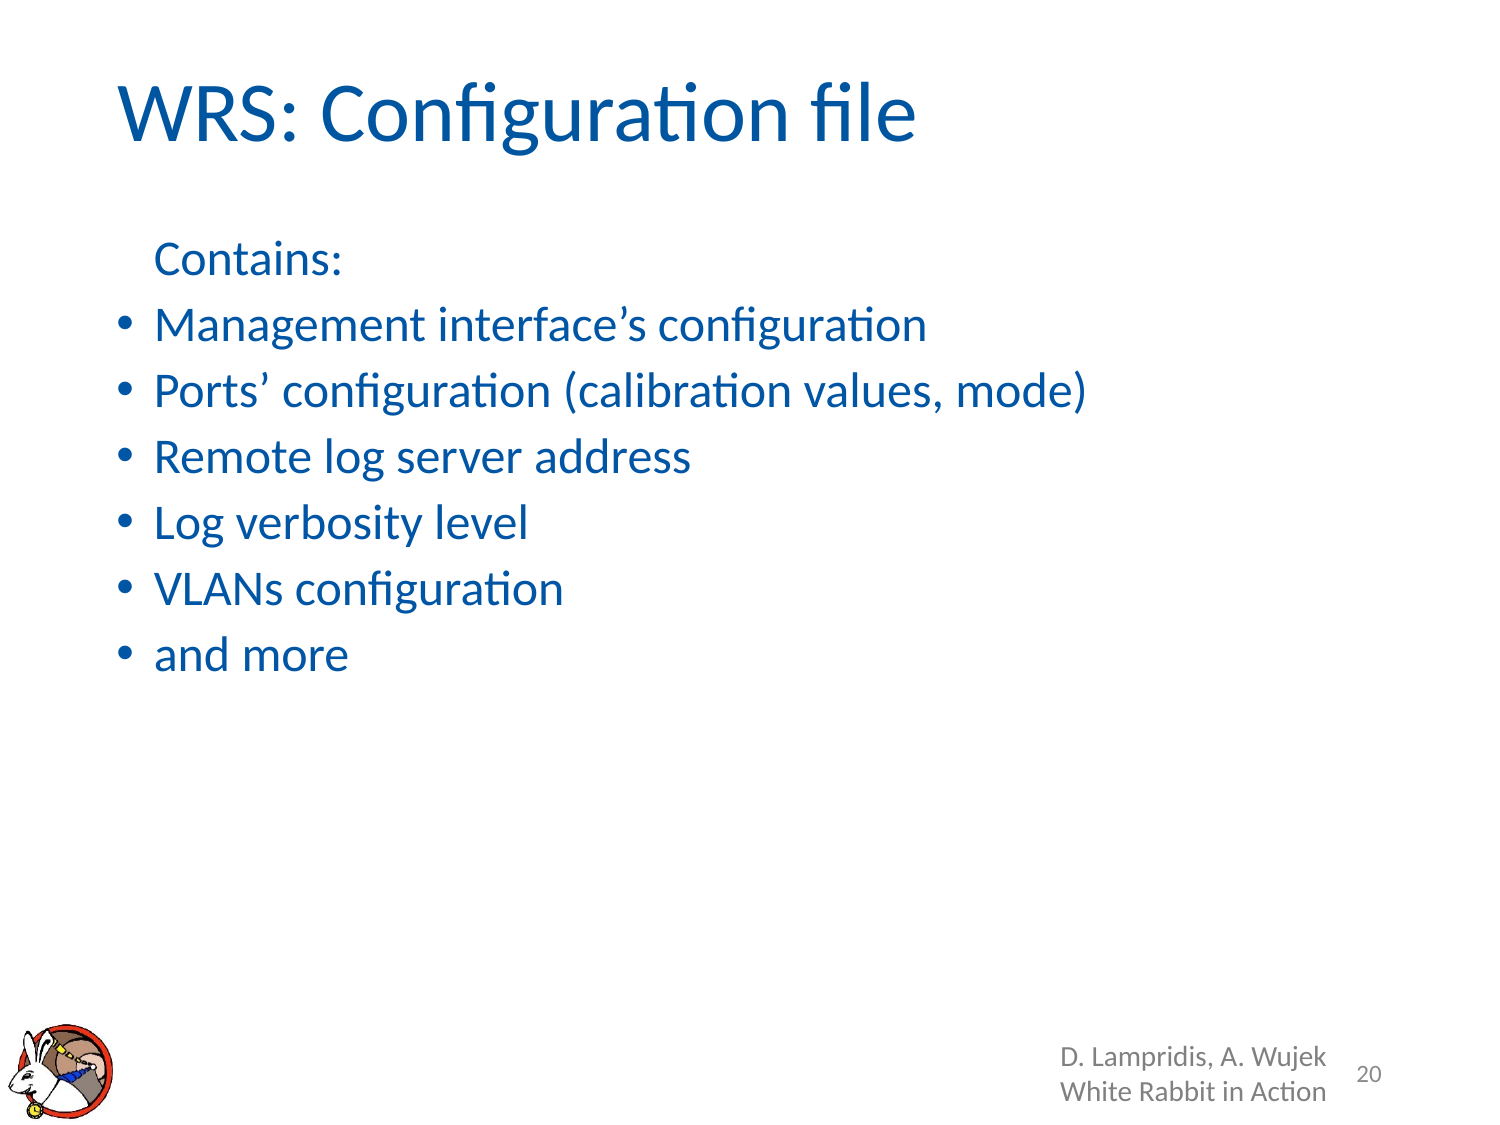

WRS: Configuration file
Contains:
Management interface’s configuration
Ports’ configuration (calibration values, mode)
Remote log server address
Log verbosity level
VLANs configuration
and more